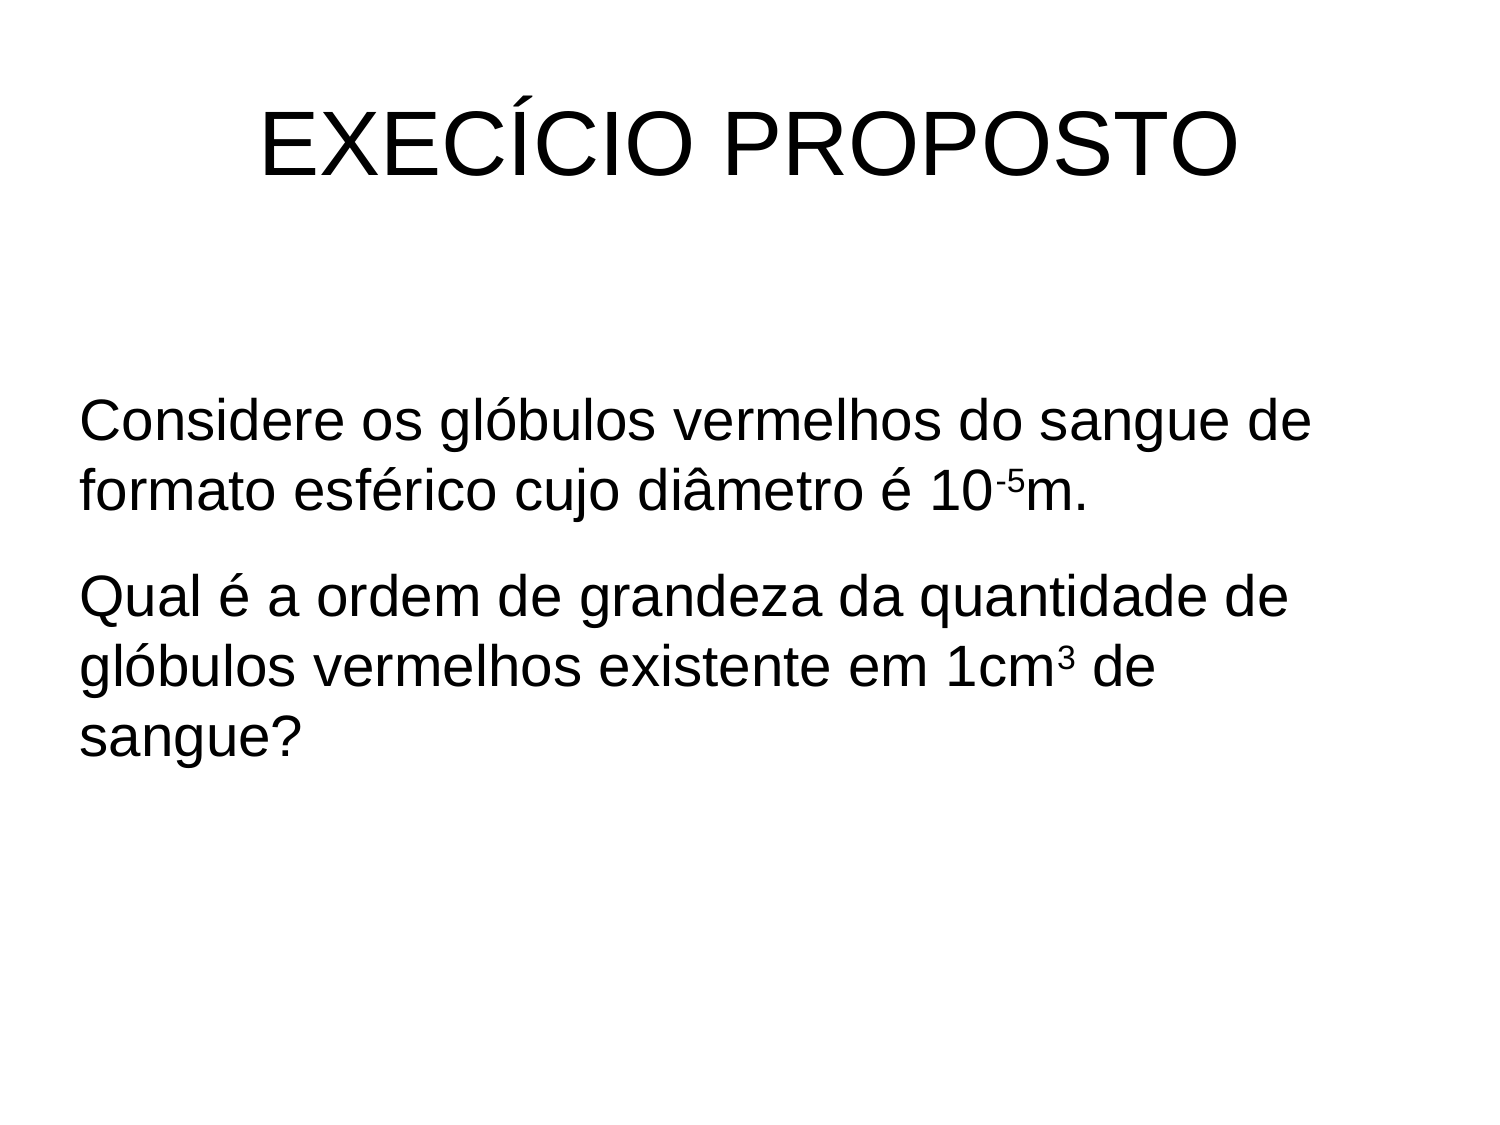

# EXECÍCIO PROPOSTO
Considere os glóbulos vermelhos do sangue de formato esférico cujo diâmetro é 10-5m.
Qual é a ordem de grandeza da quantidade de glóbulos vermelhos existente em 1cm3 de sangue?